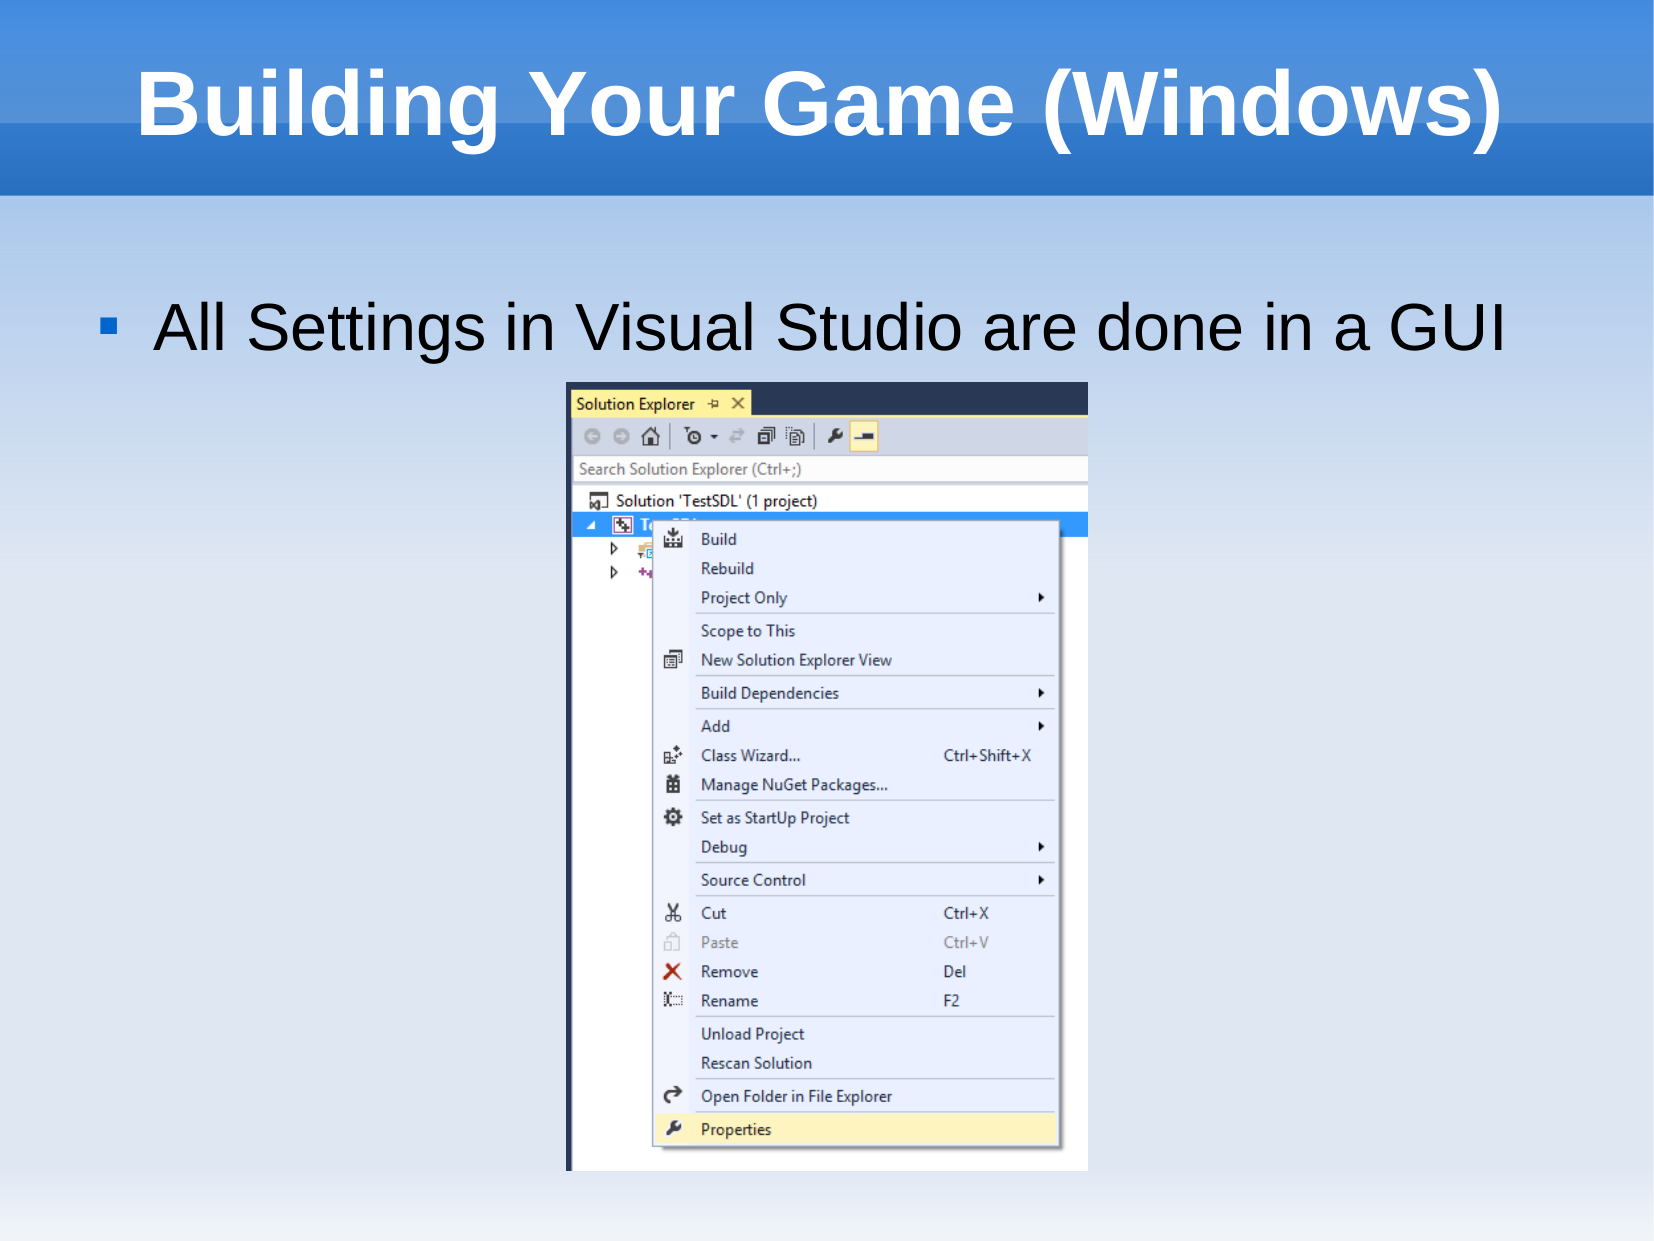

# Building Your Game (Windows)
All Settings in Visual Studio are done in a GUI